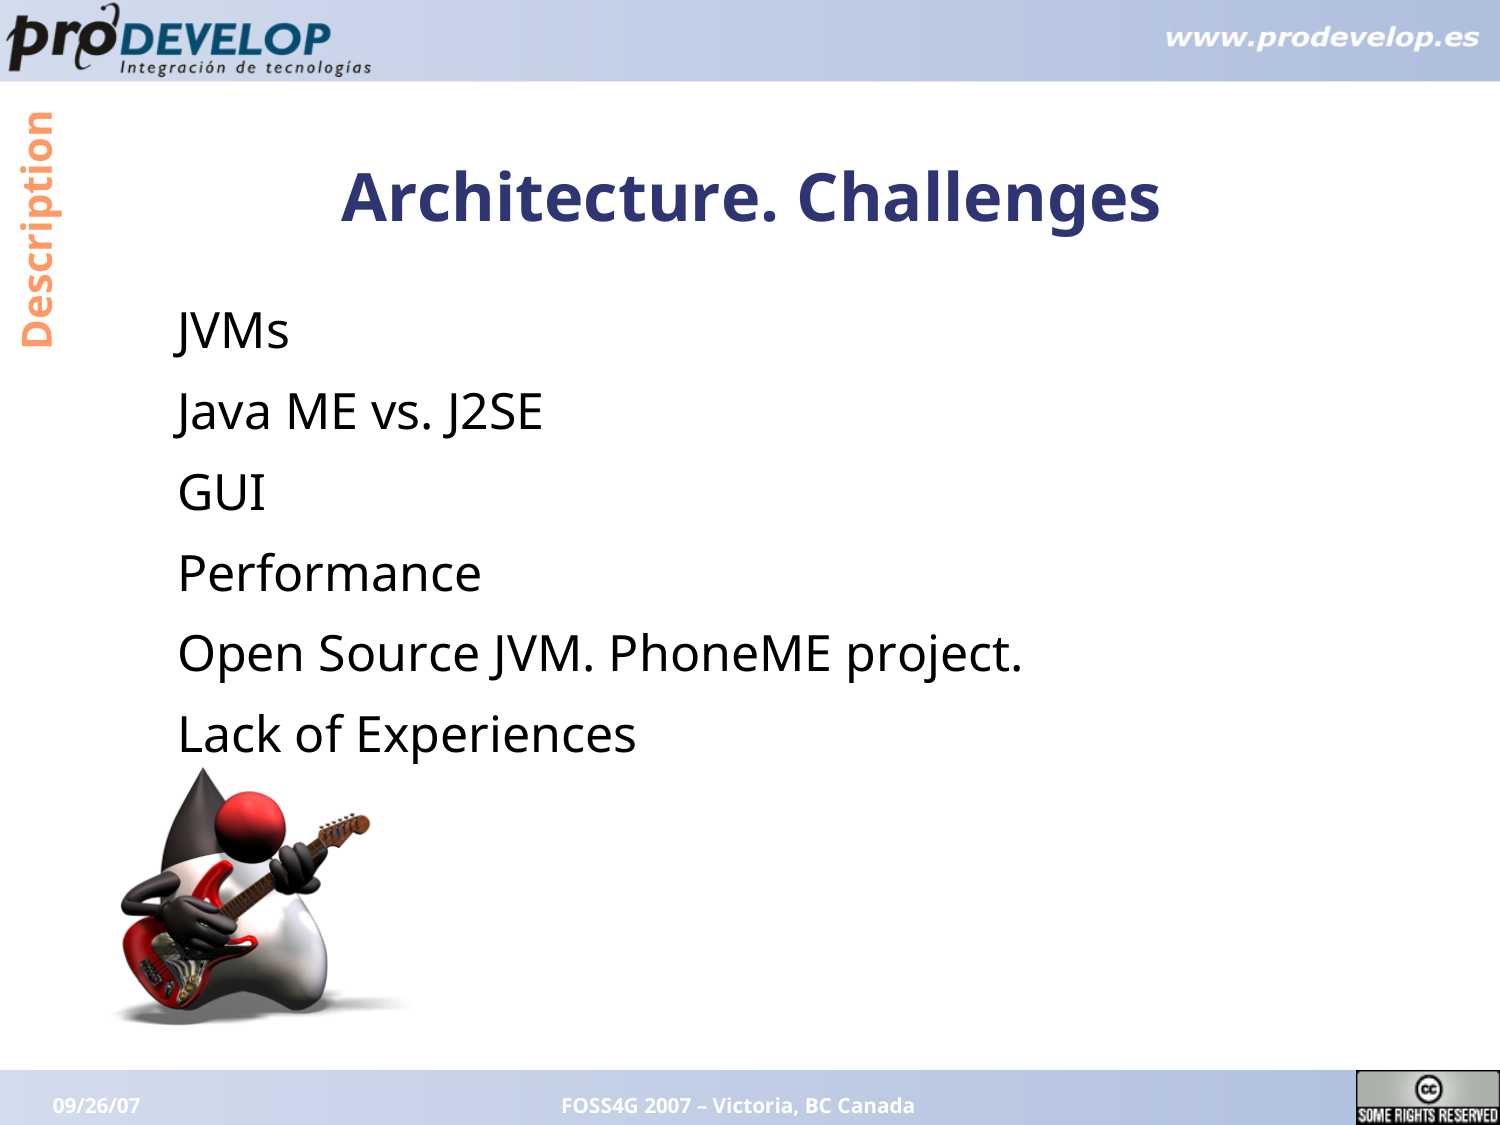

# Architecture. Challenges
Description
JVMs
Java ME vs. J2SE
GUI
Performance
Open Source JVM. PhoneME project.
Lack of Experiences
25/10/2006
15
Plan Difusión Interna gvSIG v. 2.0